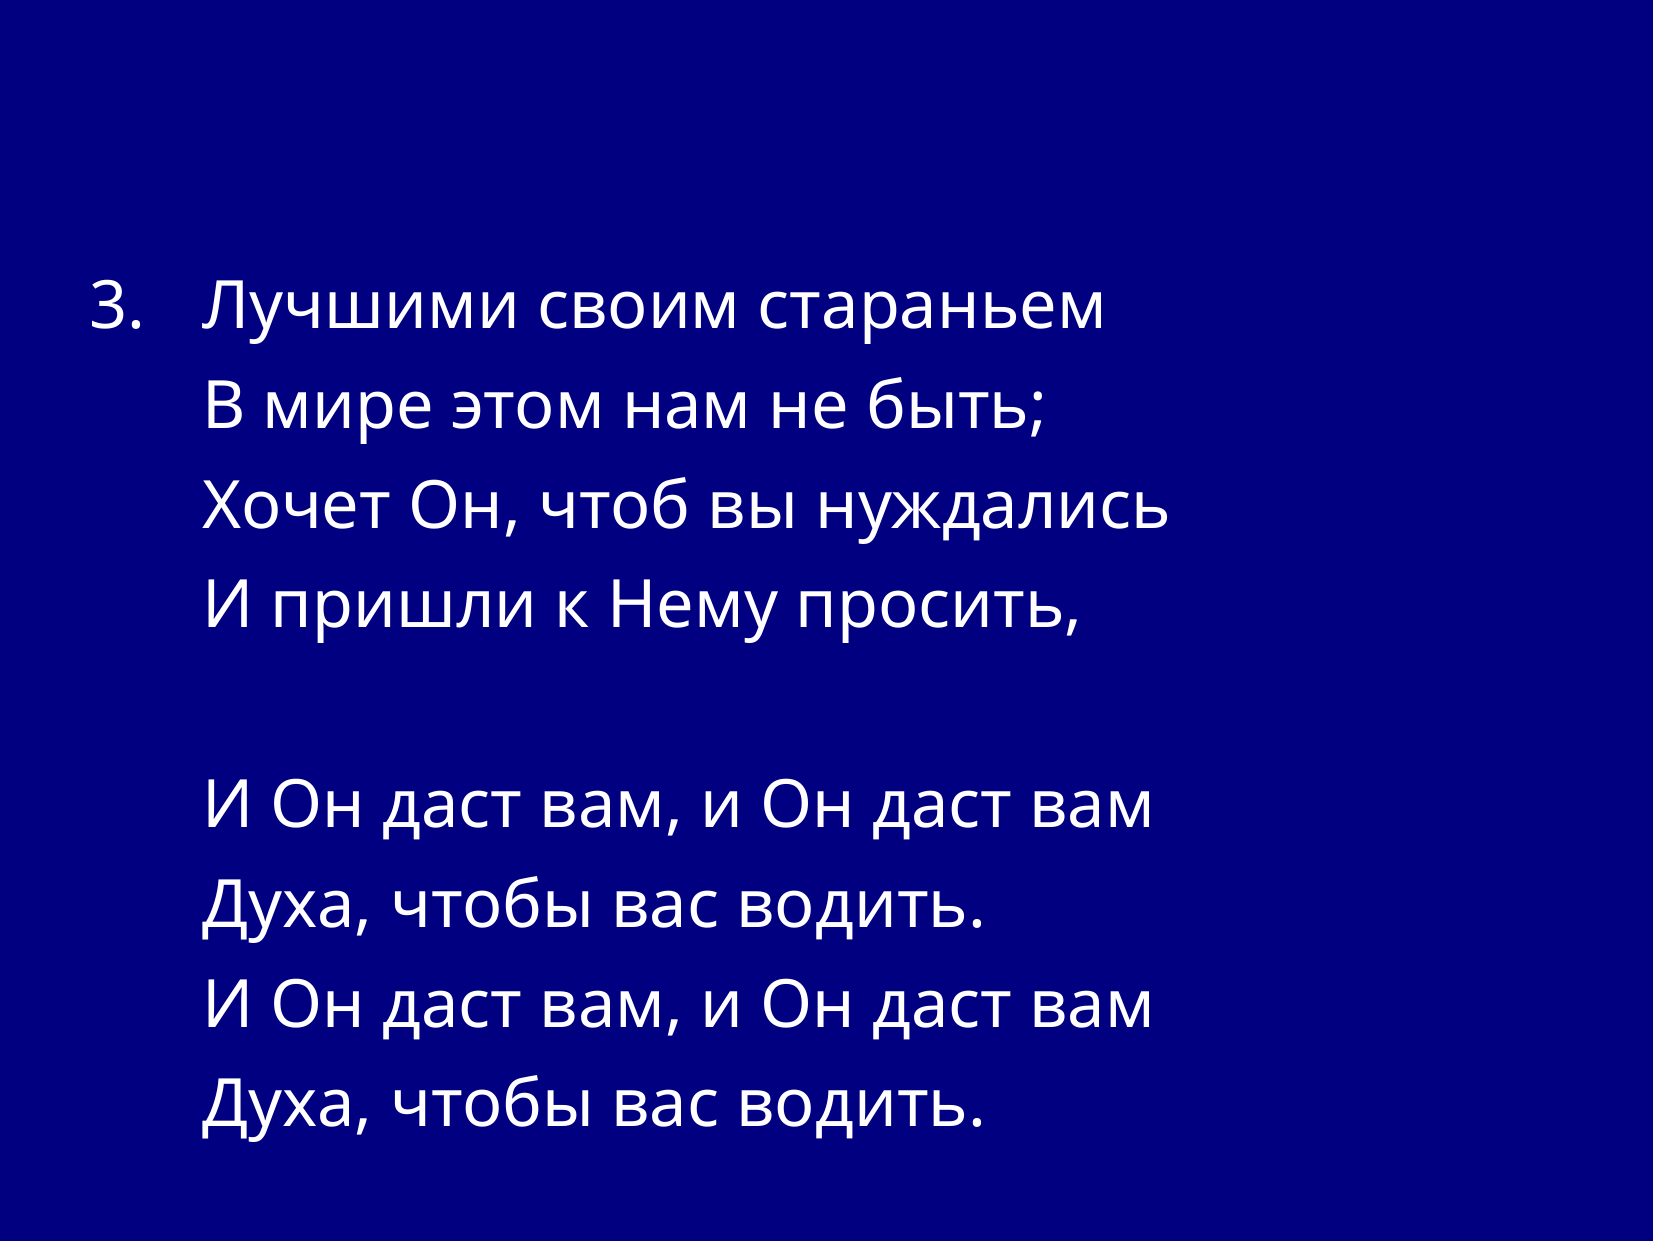

3.	Лучшими своим стараньем
	В мире этом нам не быть;
	Хочет Он, чтоб вы нуждались
	И пришли к Нему просить,
	И Он даст вам, и Он даст вам
	Духа, чтобы вас водить.
	И Он даст вам, и Он даст вам
	Духа, чтобы вас водить.